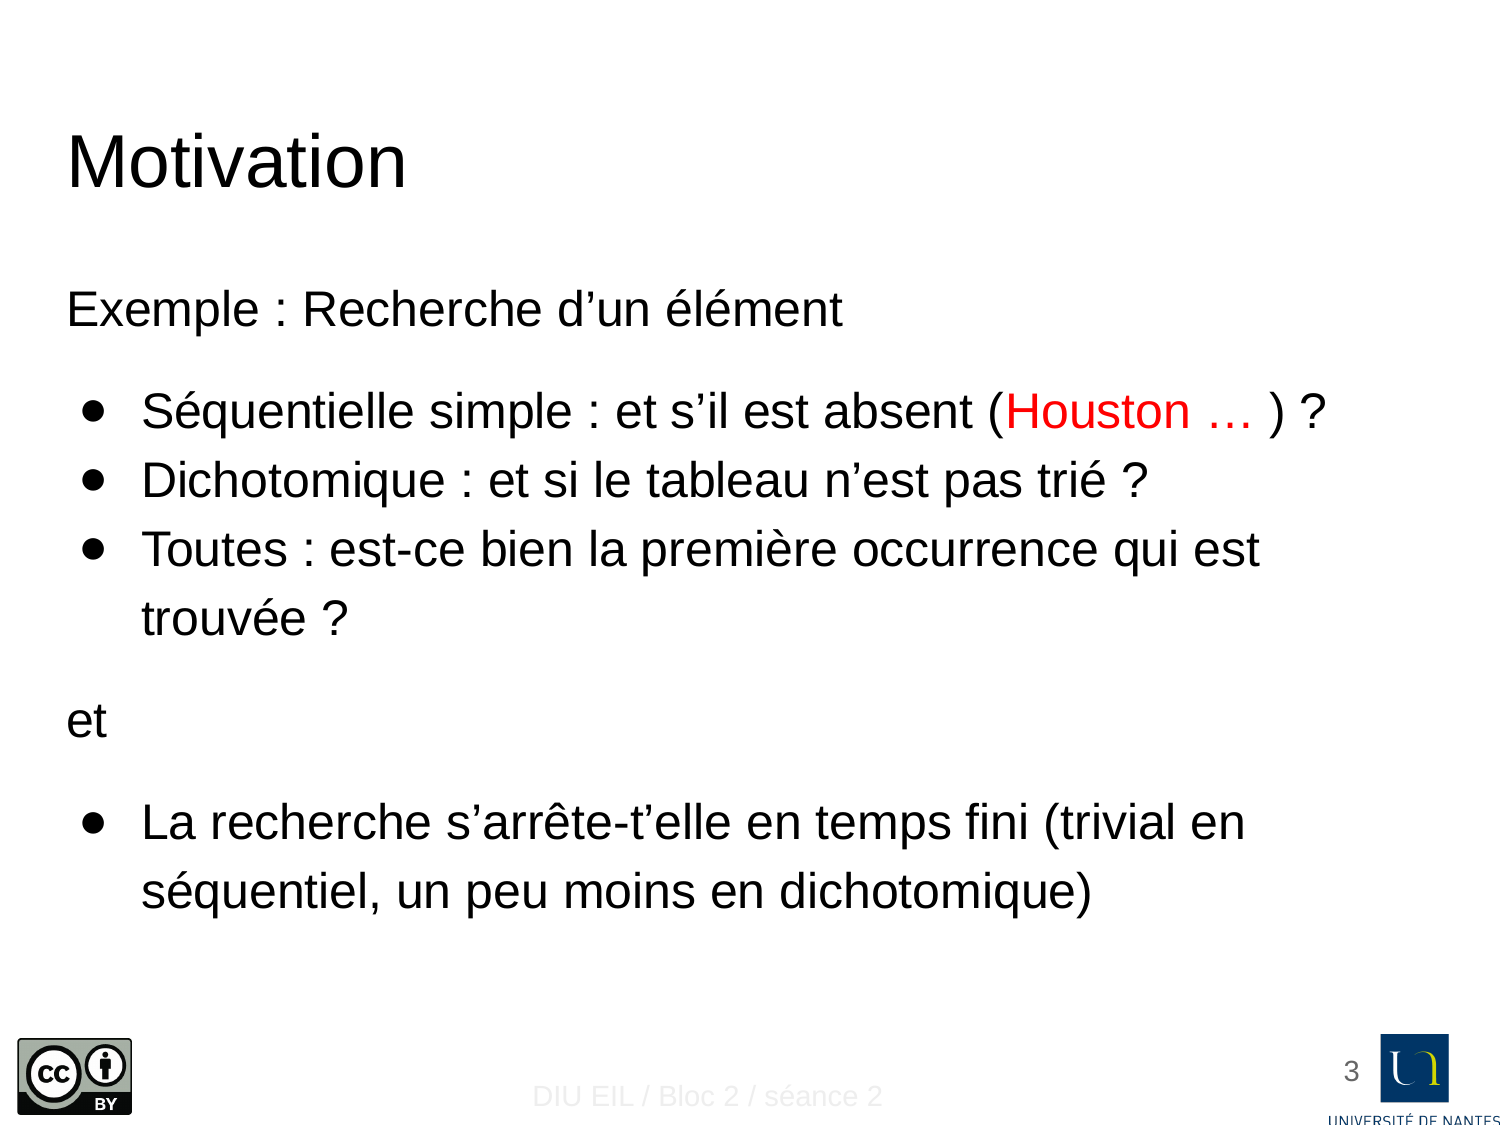

# Motivation
Exemple : Recherche d’un élément
Séquentielle simple : et s’il est absent (Houston … ) ?
Dichotomique : et si le tableau n’est pas trié ?
Toutes : est-ce bien la première occurrence qui est trouvée ?
et
La recherche s’arrête-t’elle en temps fini (trivial en séquentiel, un peu moins en dichotomique)